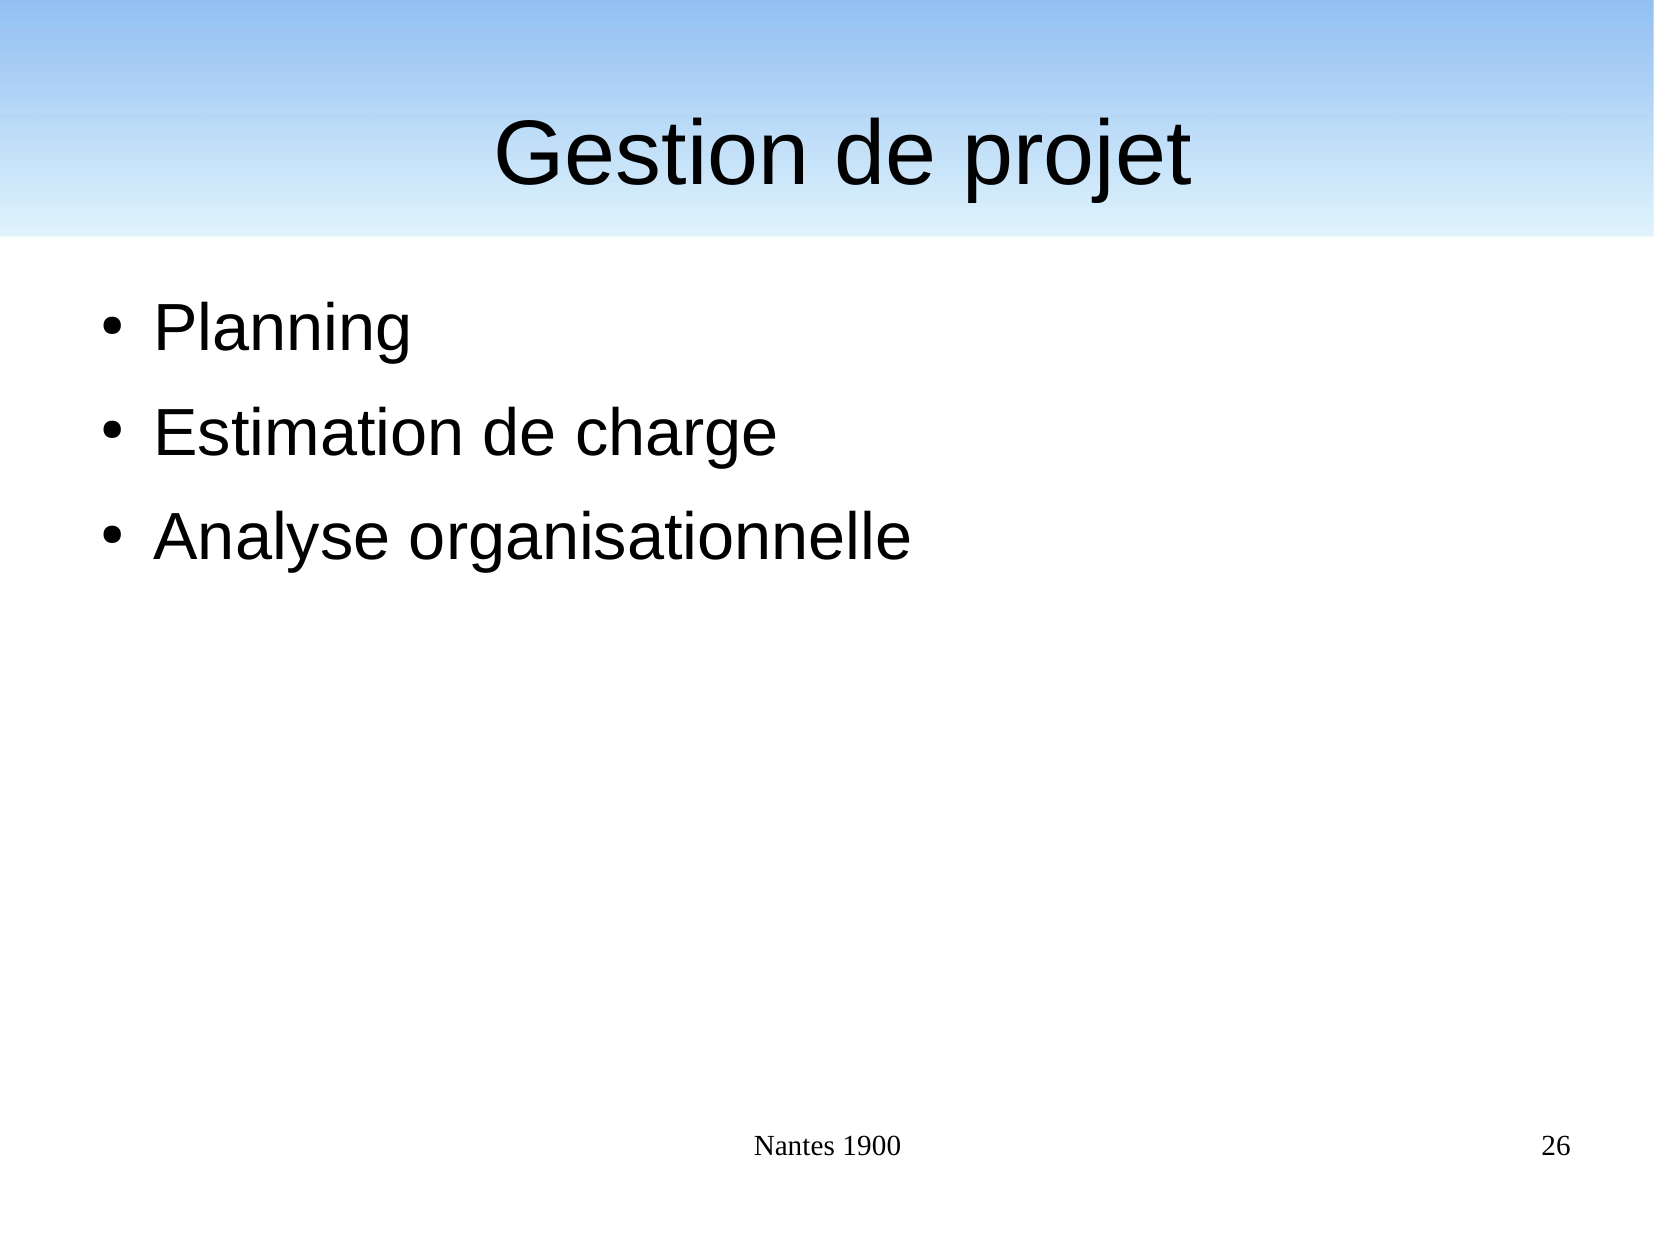

# Gestion de projet
Planning
Estimation de charge
Analyse organisationnelle
Nantes 1900
26